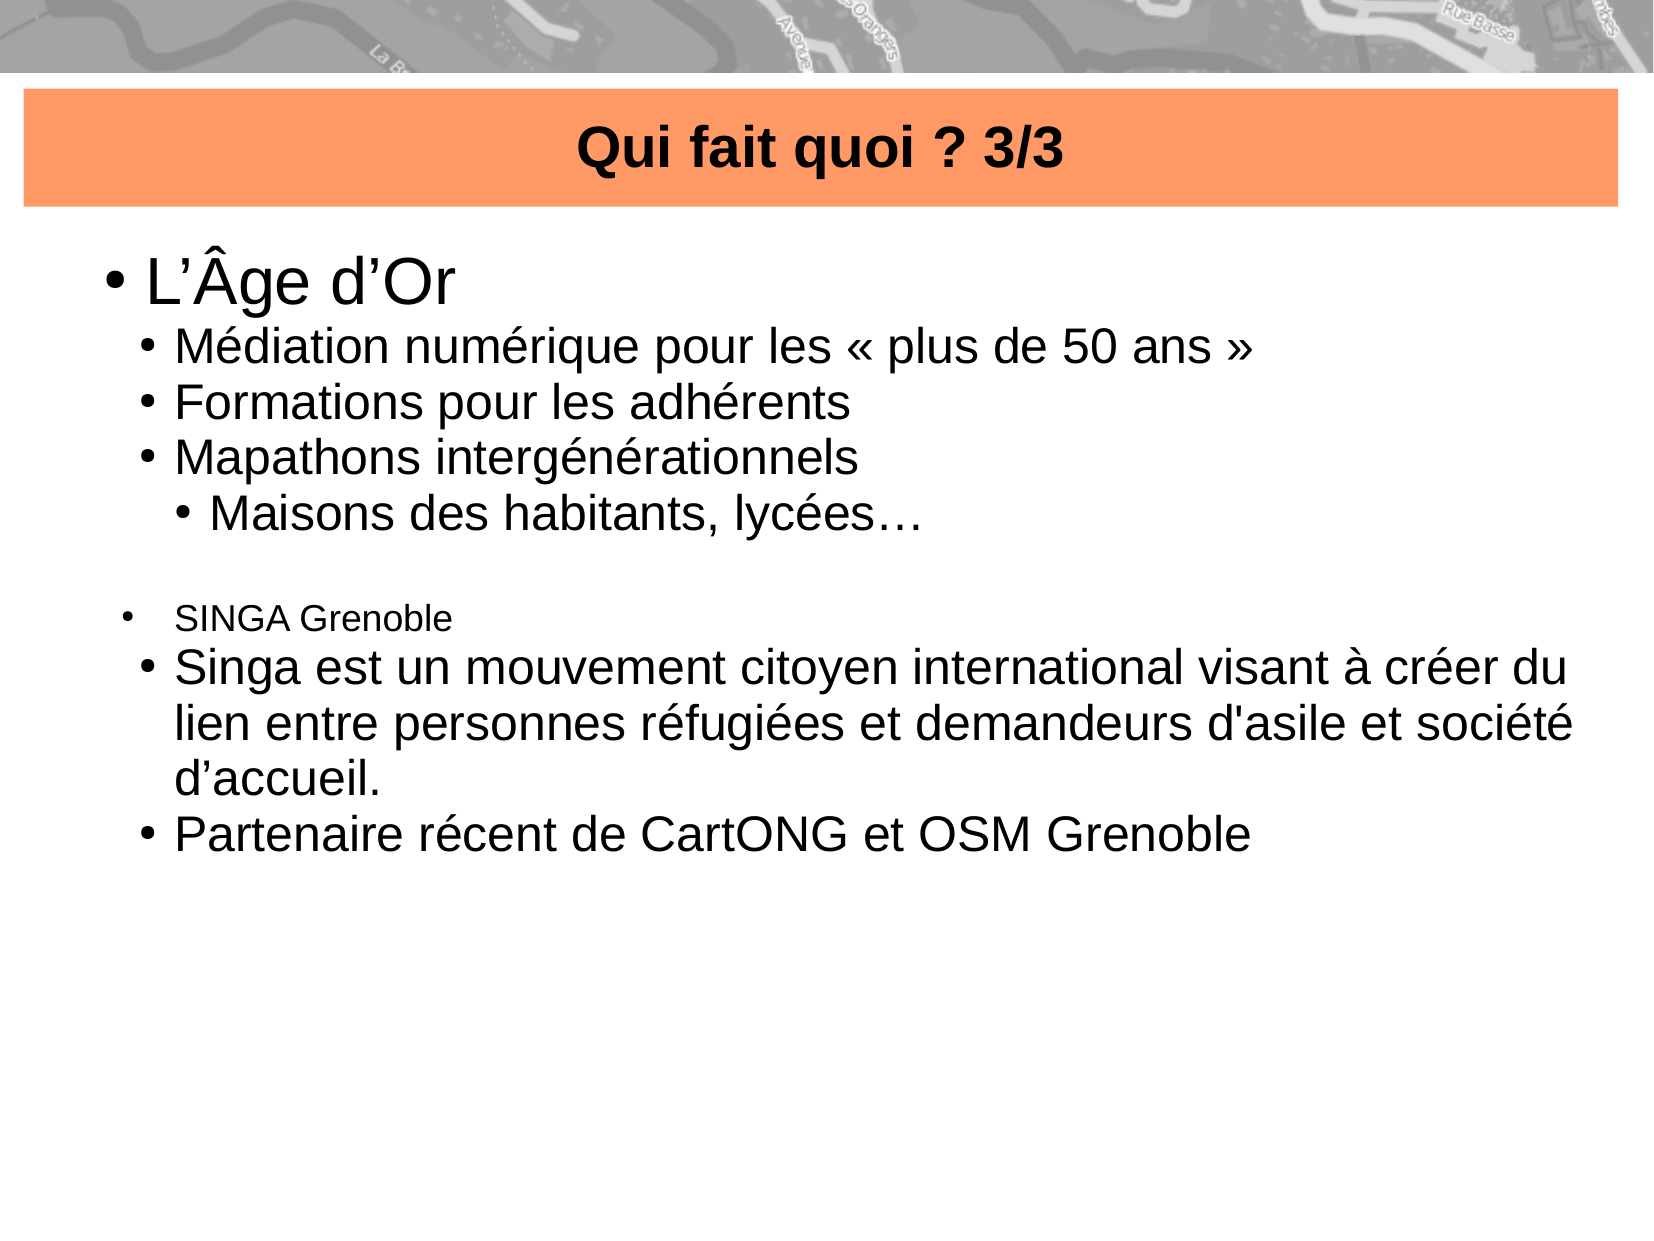

| | | | |
| --- | --- | --- | --- |
Qui fait quoi ? 3/3
 L’Âge d’Or
Médiation numérique pour les « plus de 50 ans »
Formations pour les adhérents
Mapathons intergénérationnels
Maisons des habitants, lycées…
SINGA Grenoble
Singa est un mouvement citoyen international visant à créer du lien entre personnes réfugiées et demandeurs d'asile et société d’accueil.
Partenaire récent de CartONG et OSM Grenoble